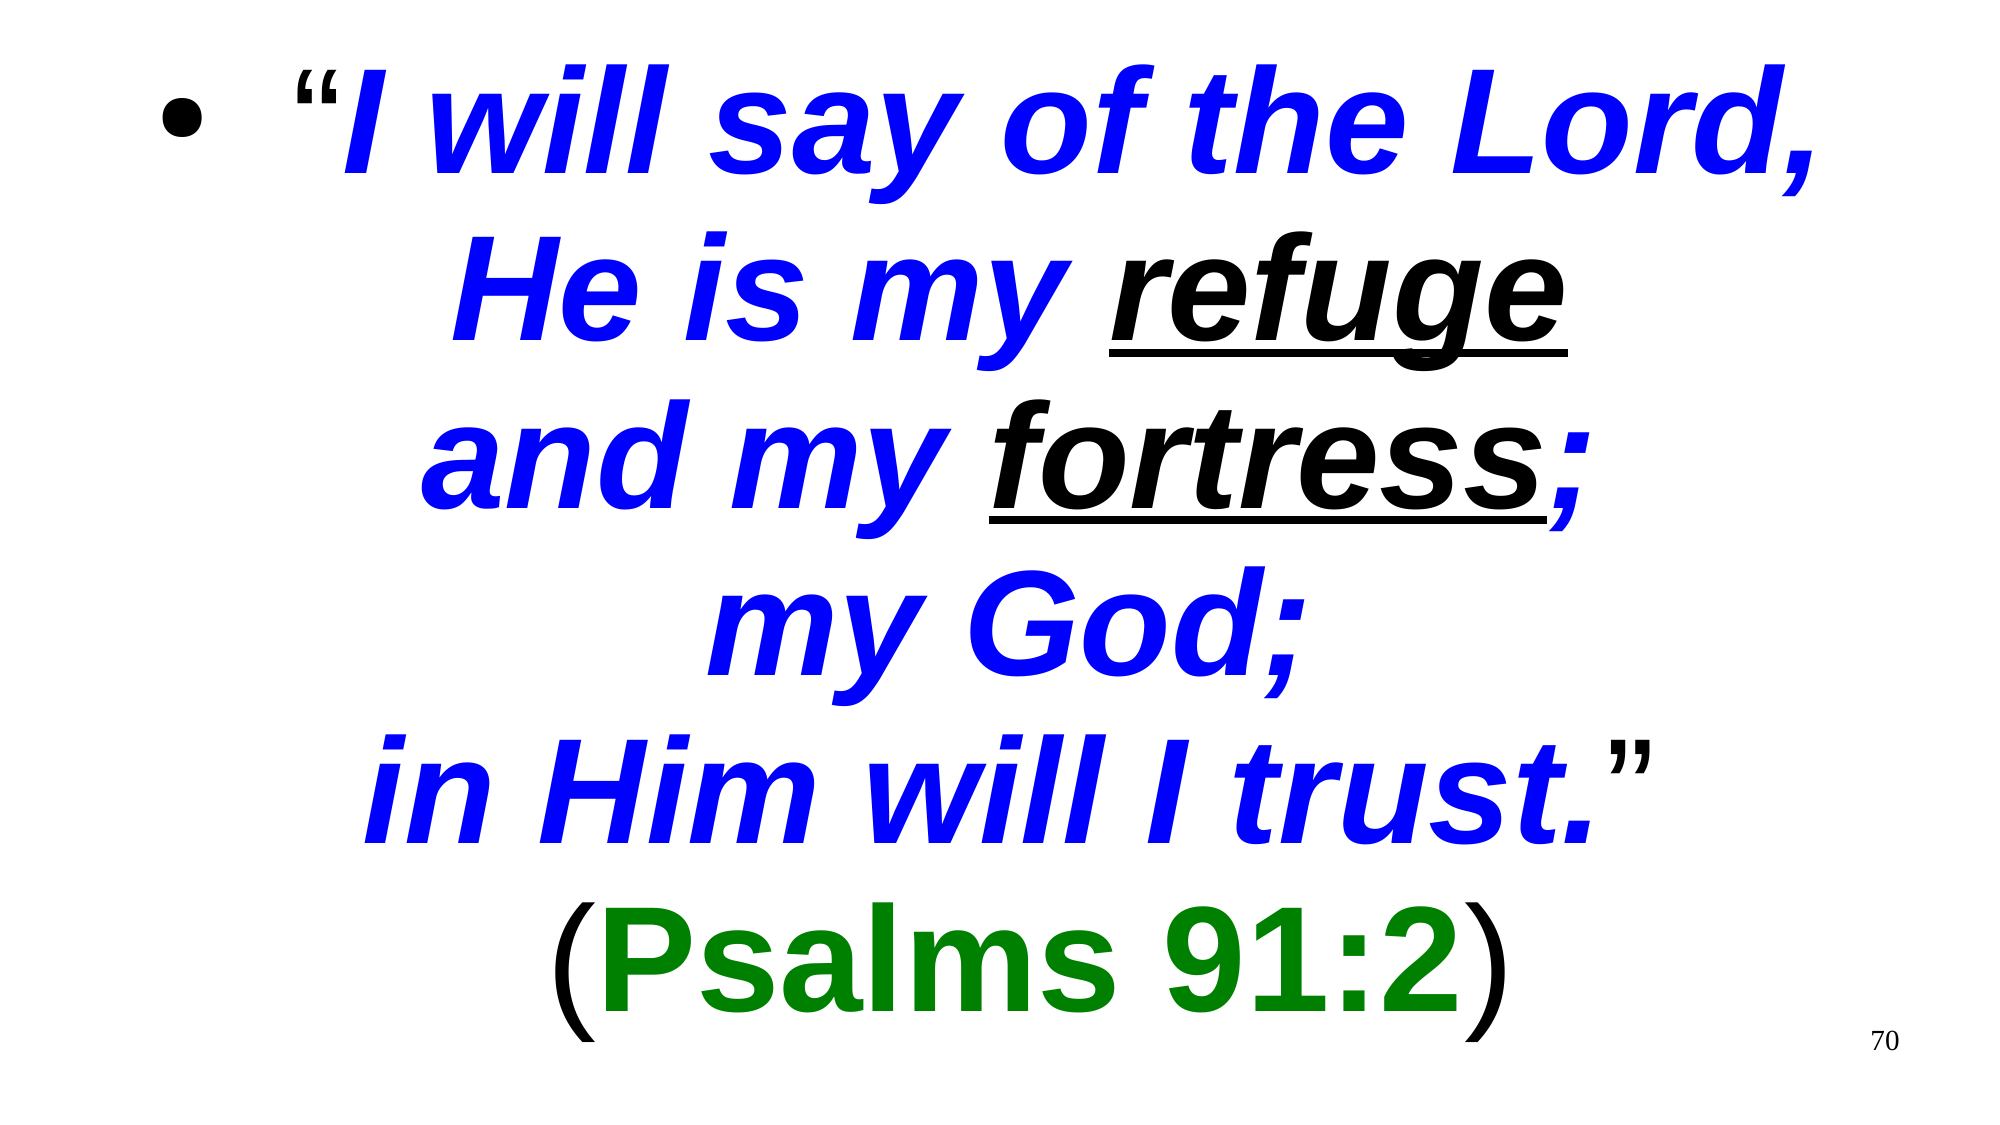

# “I will say of the Lord, He is my refuge and my fortress; my God; in Him will I trust.” (Psalms 91:2)
70